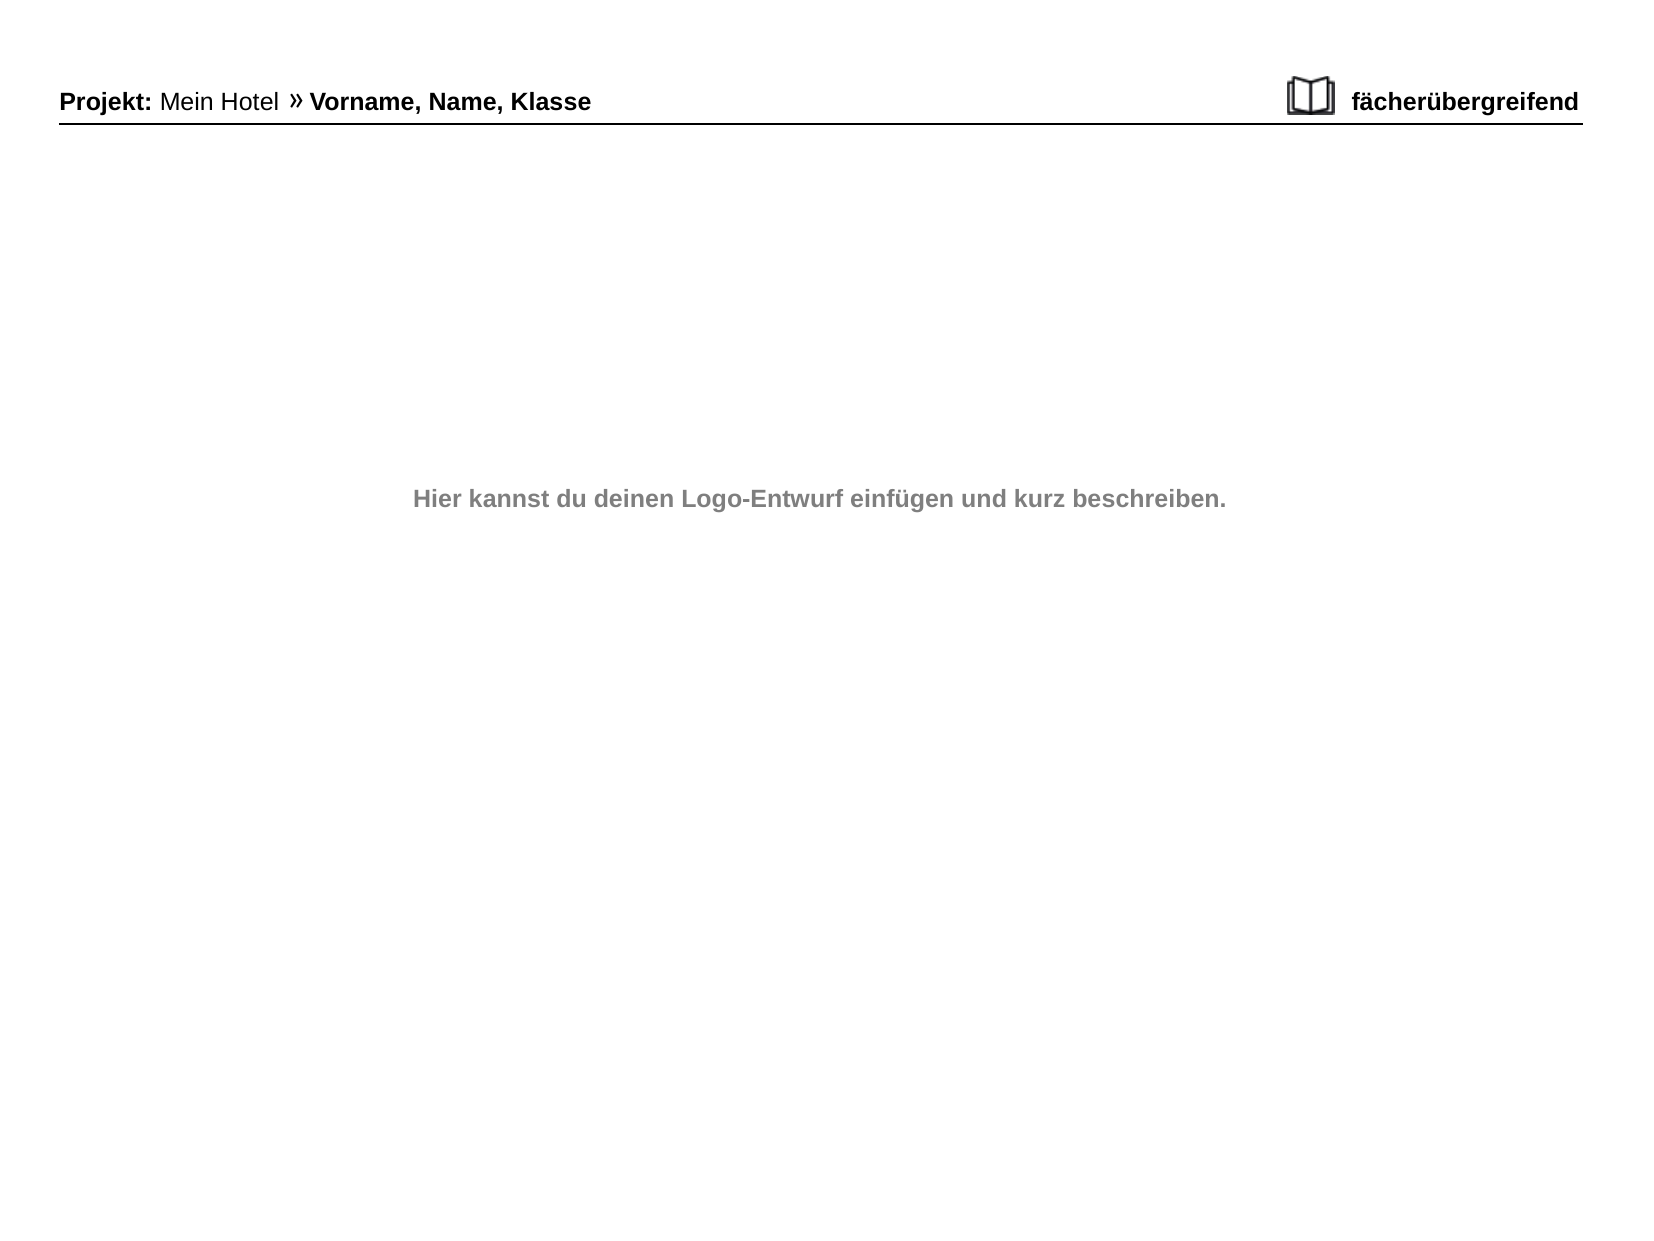

Projekt: Mein Hotel » Vorname, Name, Klasse						 fächerübergreifend
Hier kannst du deinen Logo-Entwurf einfügen und kurz beschreiben.